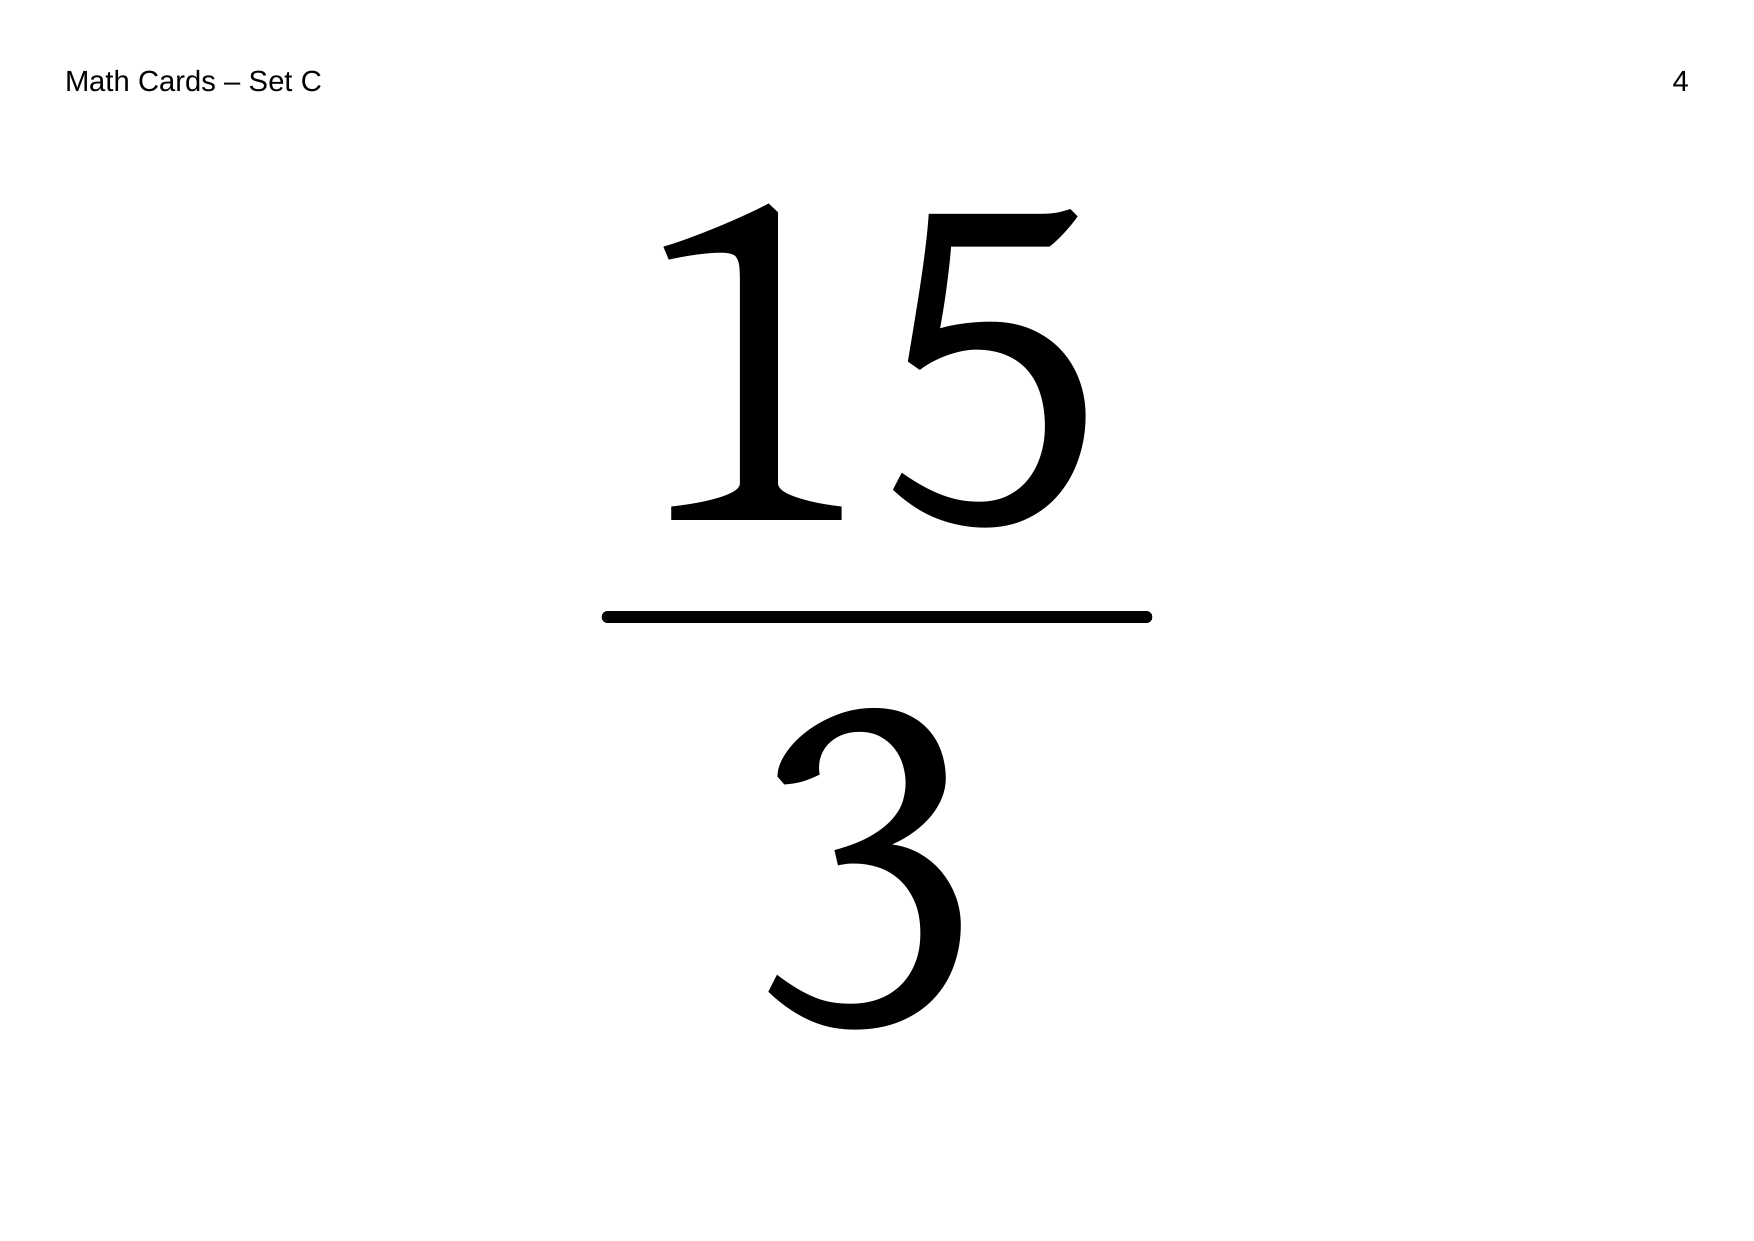

Math Cards – Set C
4
15
3